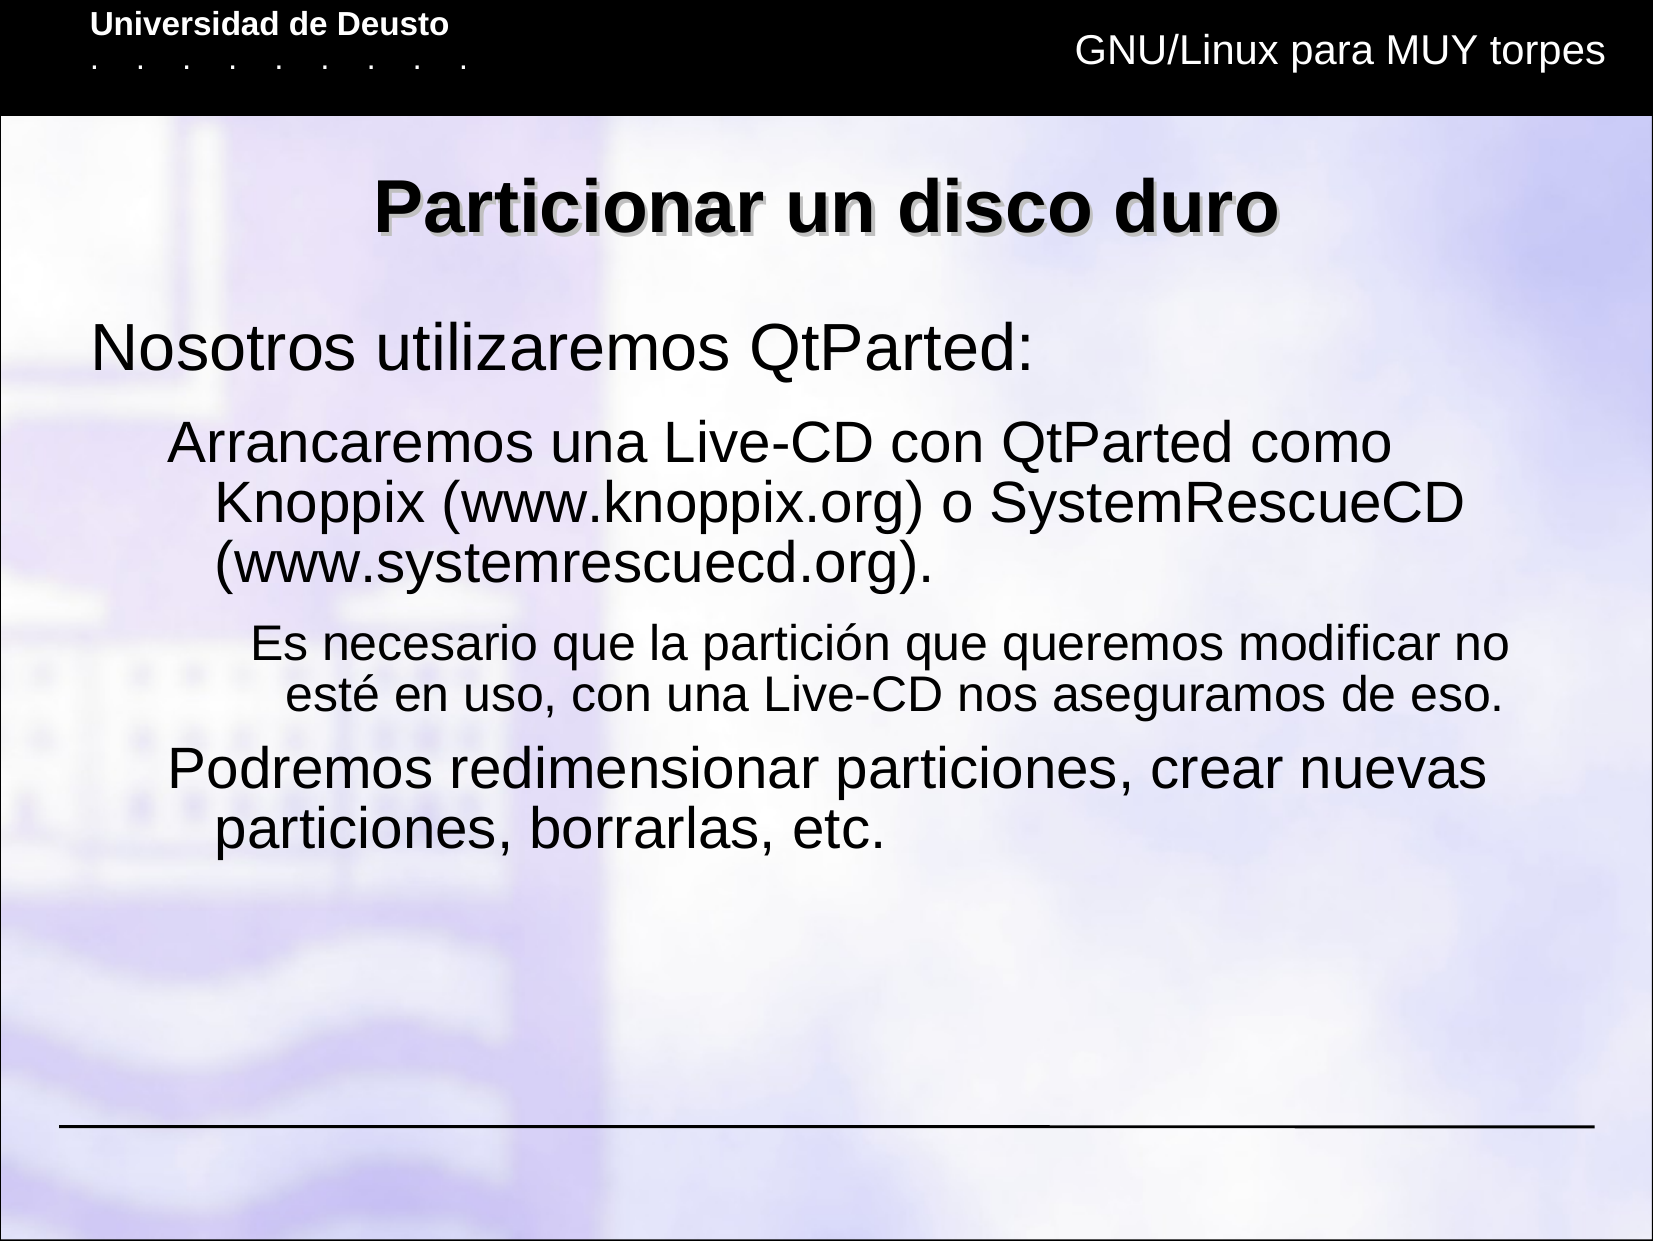

# Particionar un disco duro
Nosotros utilizaremos QtParted:
Arrancaremos una Live-CD con QtParted como Knoppix (www.knoppix.org) o SystemRescueCD (www.systemrescuecd.org).
Es necesario que la partición que queremos modificar no esté en uso, con una Live-CD nos aseguramos de eso.
Podremos redimensionar particiones, crear nuevas particiones, borrarlas, etc.